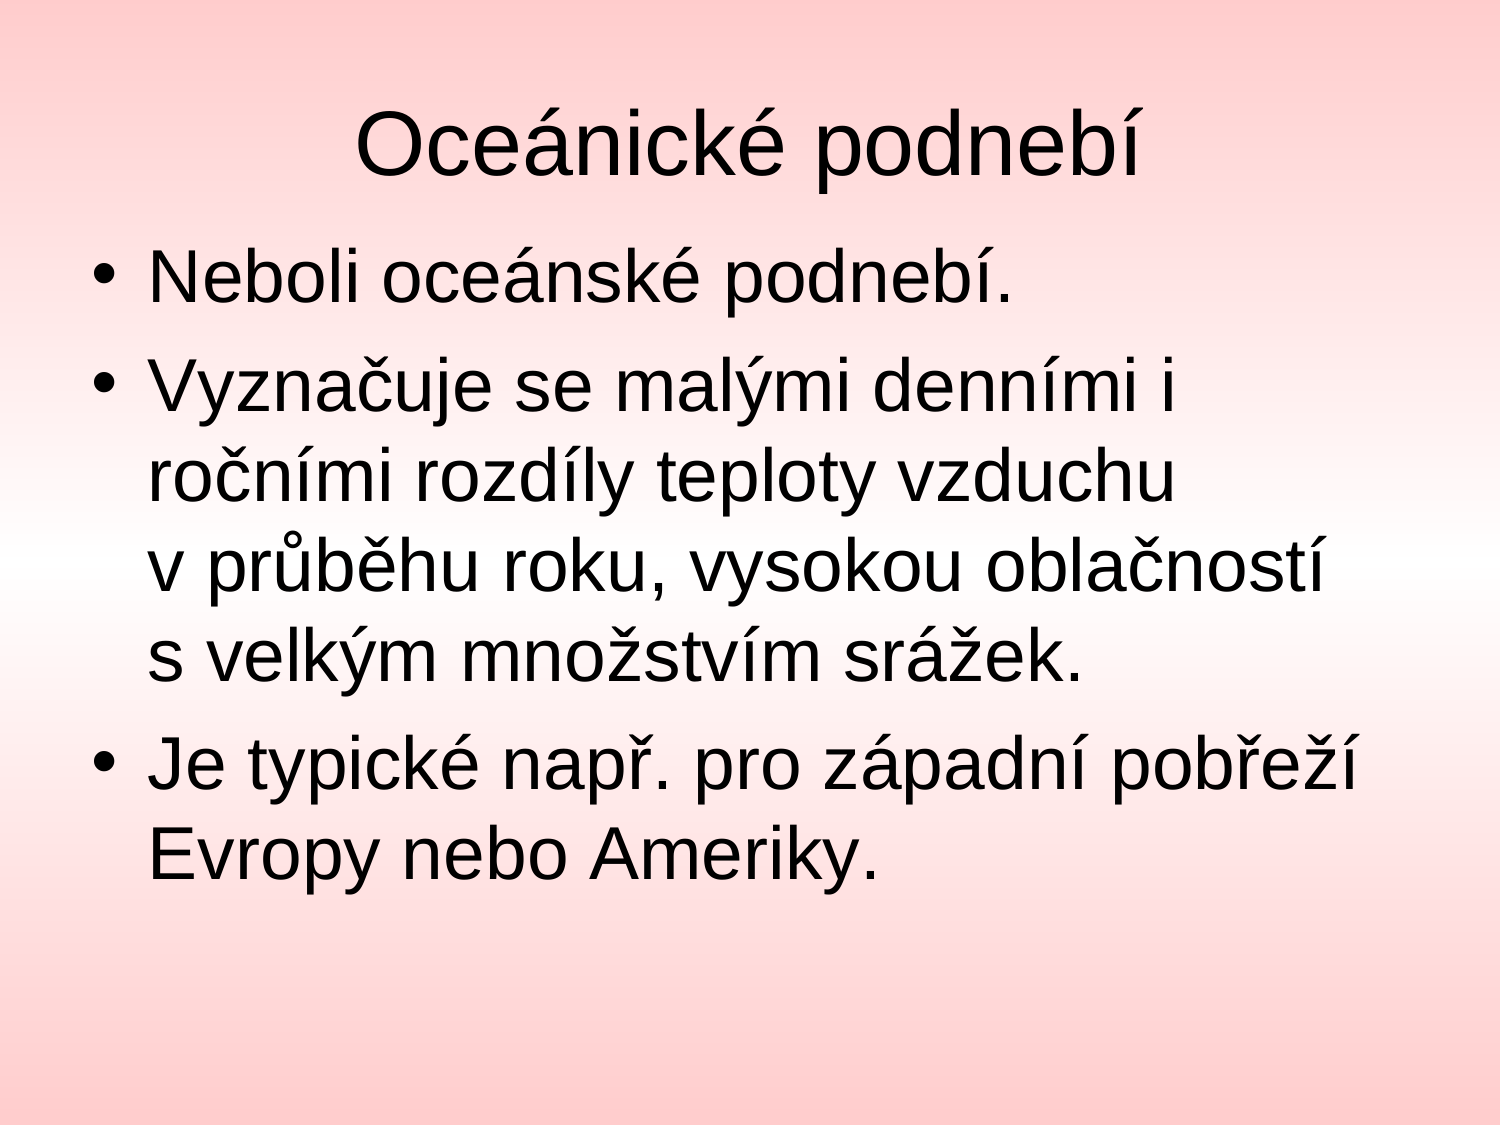

# Oceánické podnebí
Neboli oceánské podnebí.
Vyznačuje se malými denními i ročními rozdíly teploty vzduchu
v průběhu roku, vysokou oblačností
s velkým množstvím srážek.
Je typické např. pro západní pobřeží Evropy nebo Ameriky.